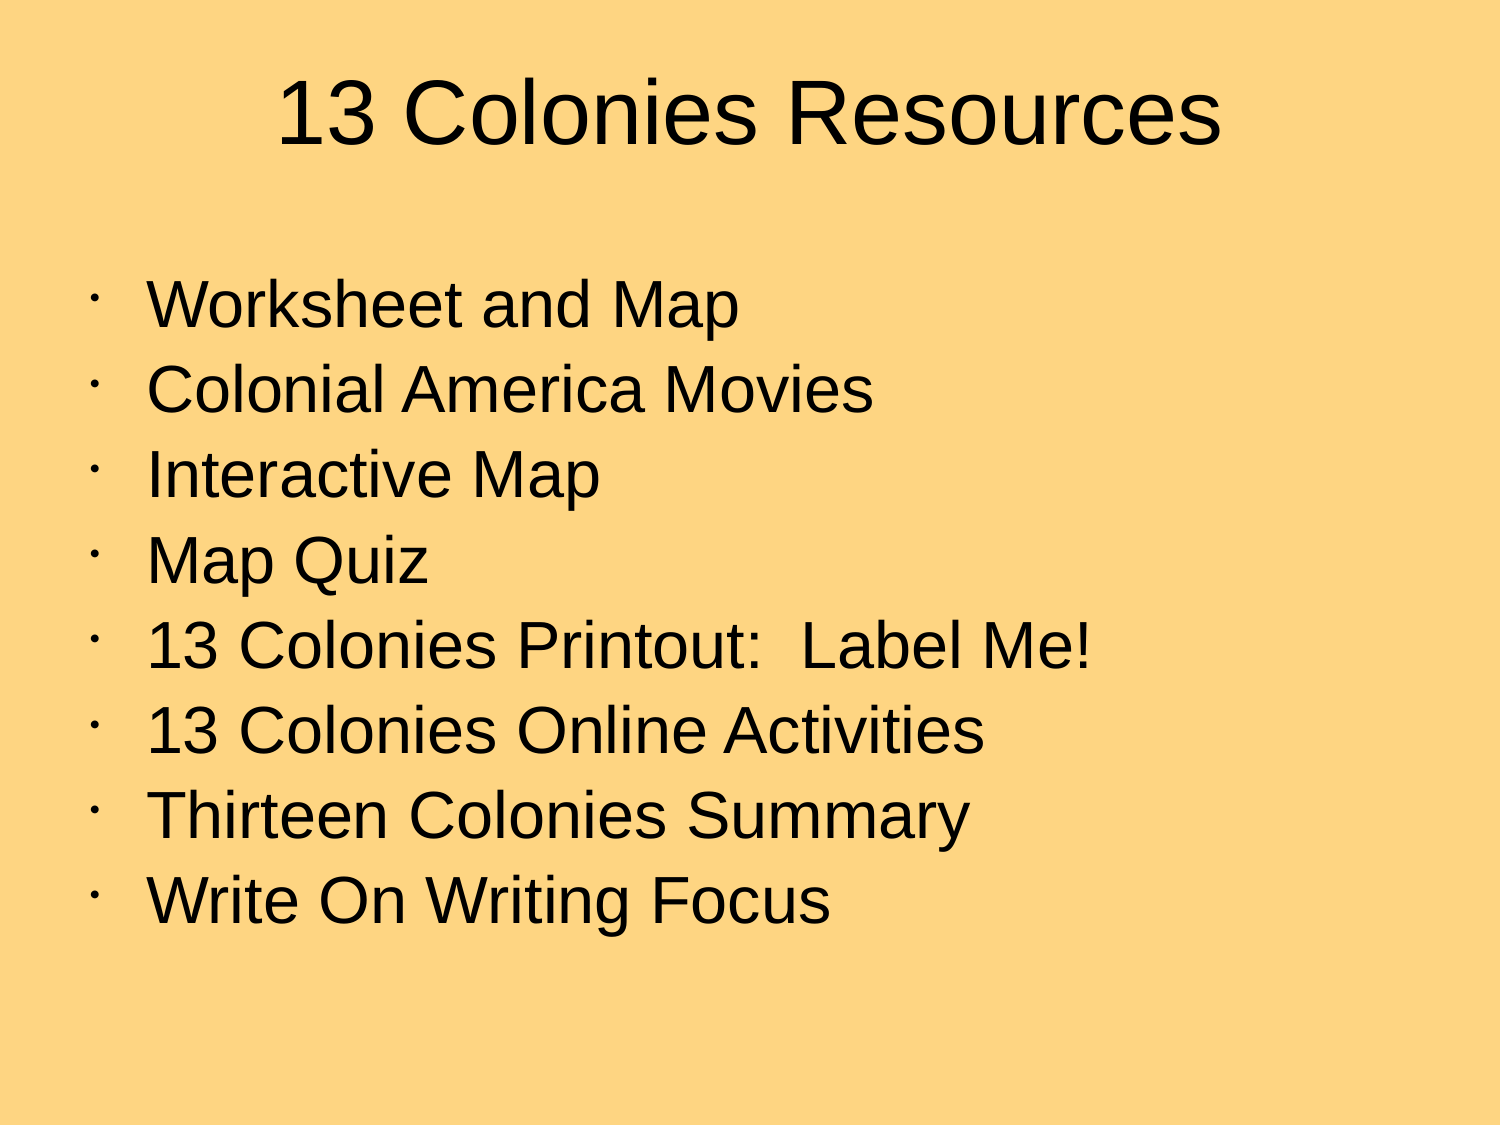

# 13 Colonies Resources
Worksheet and Map
Colonial America Movies
Interactive Map
Map Quiz
13 Colonies Printout:  Label Me!
13 Colonies Online Activities
Thirteen Colonies Summary
Write On Writing Focus